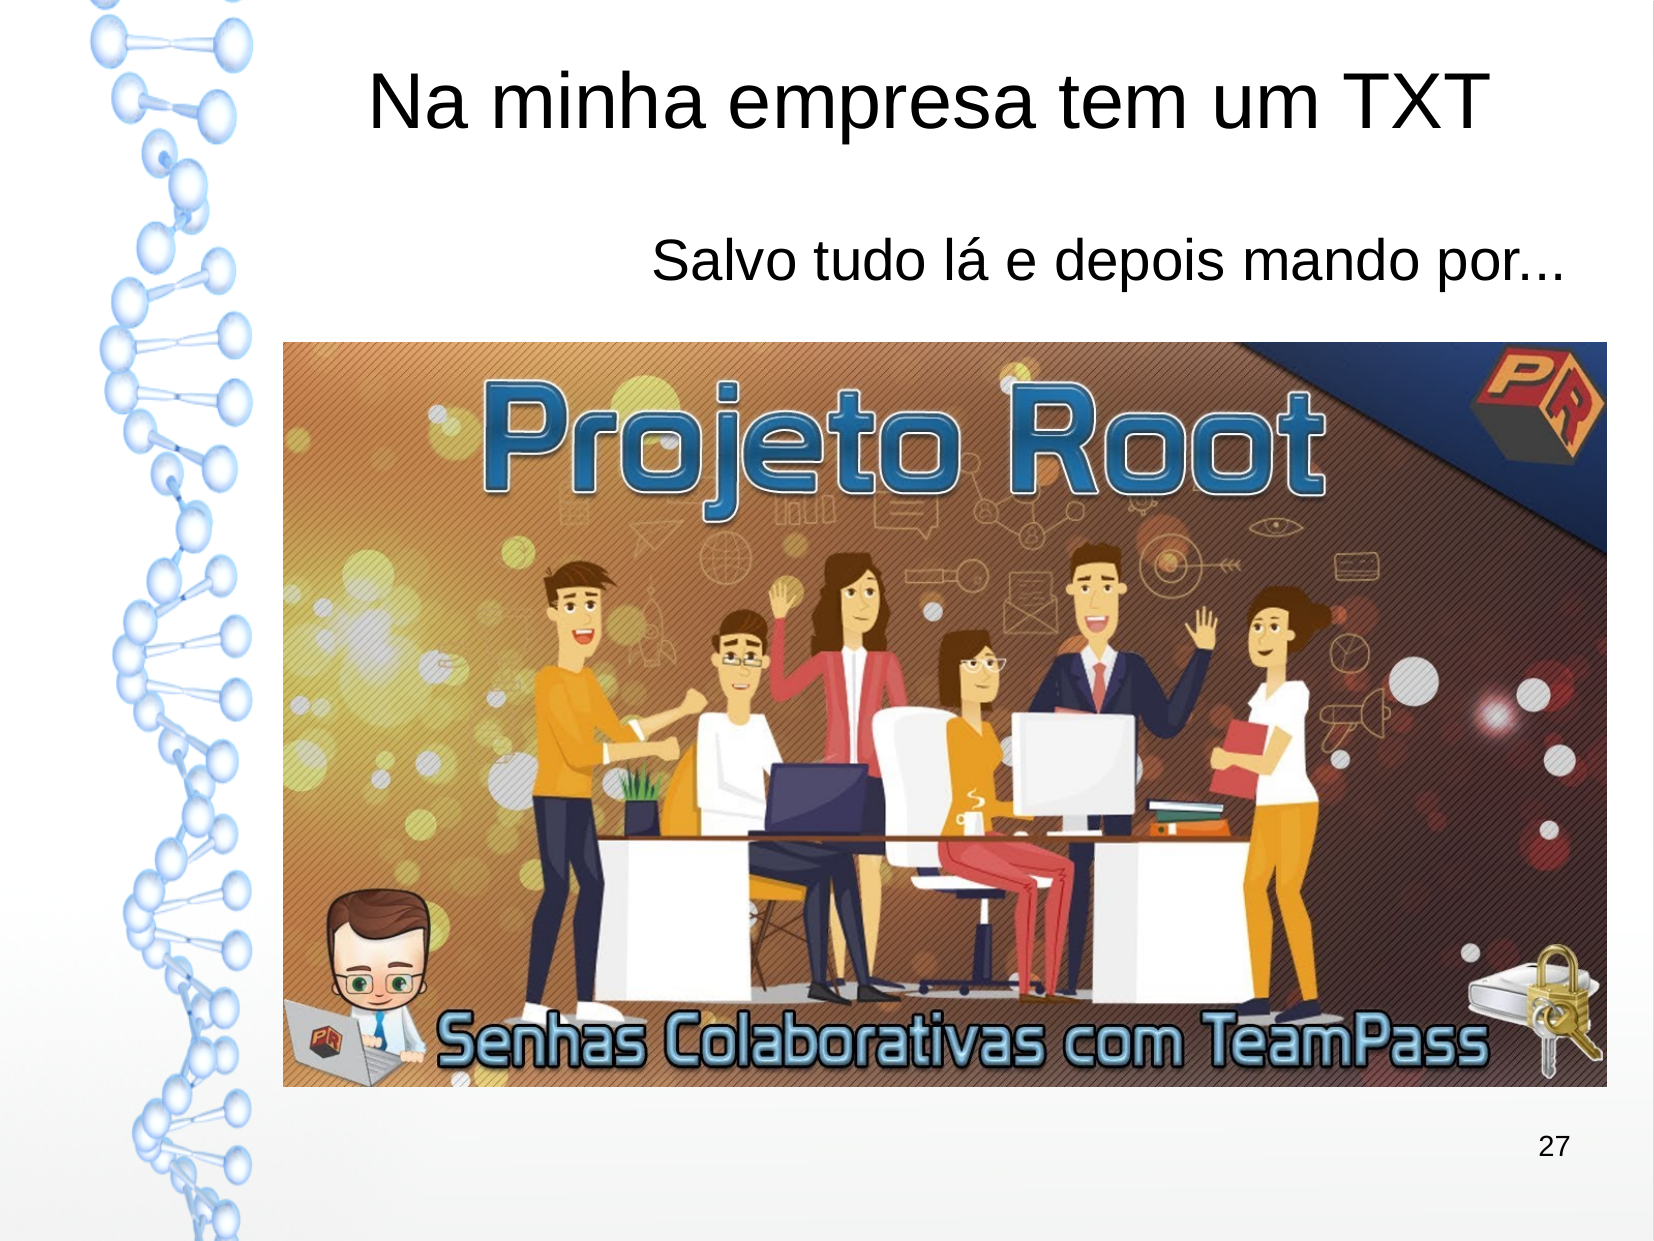

# Na minha empresa tem um TXT
Salvo tudo lá e depois mando por...
27